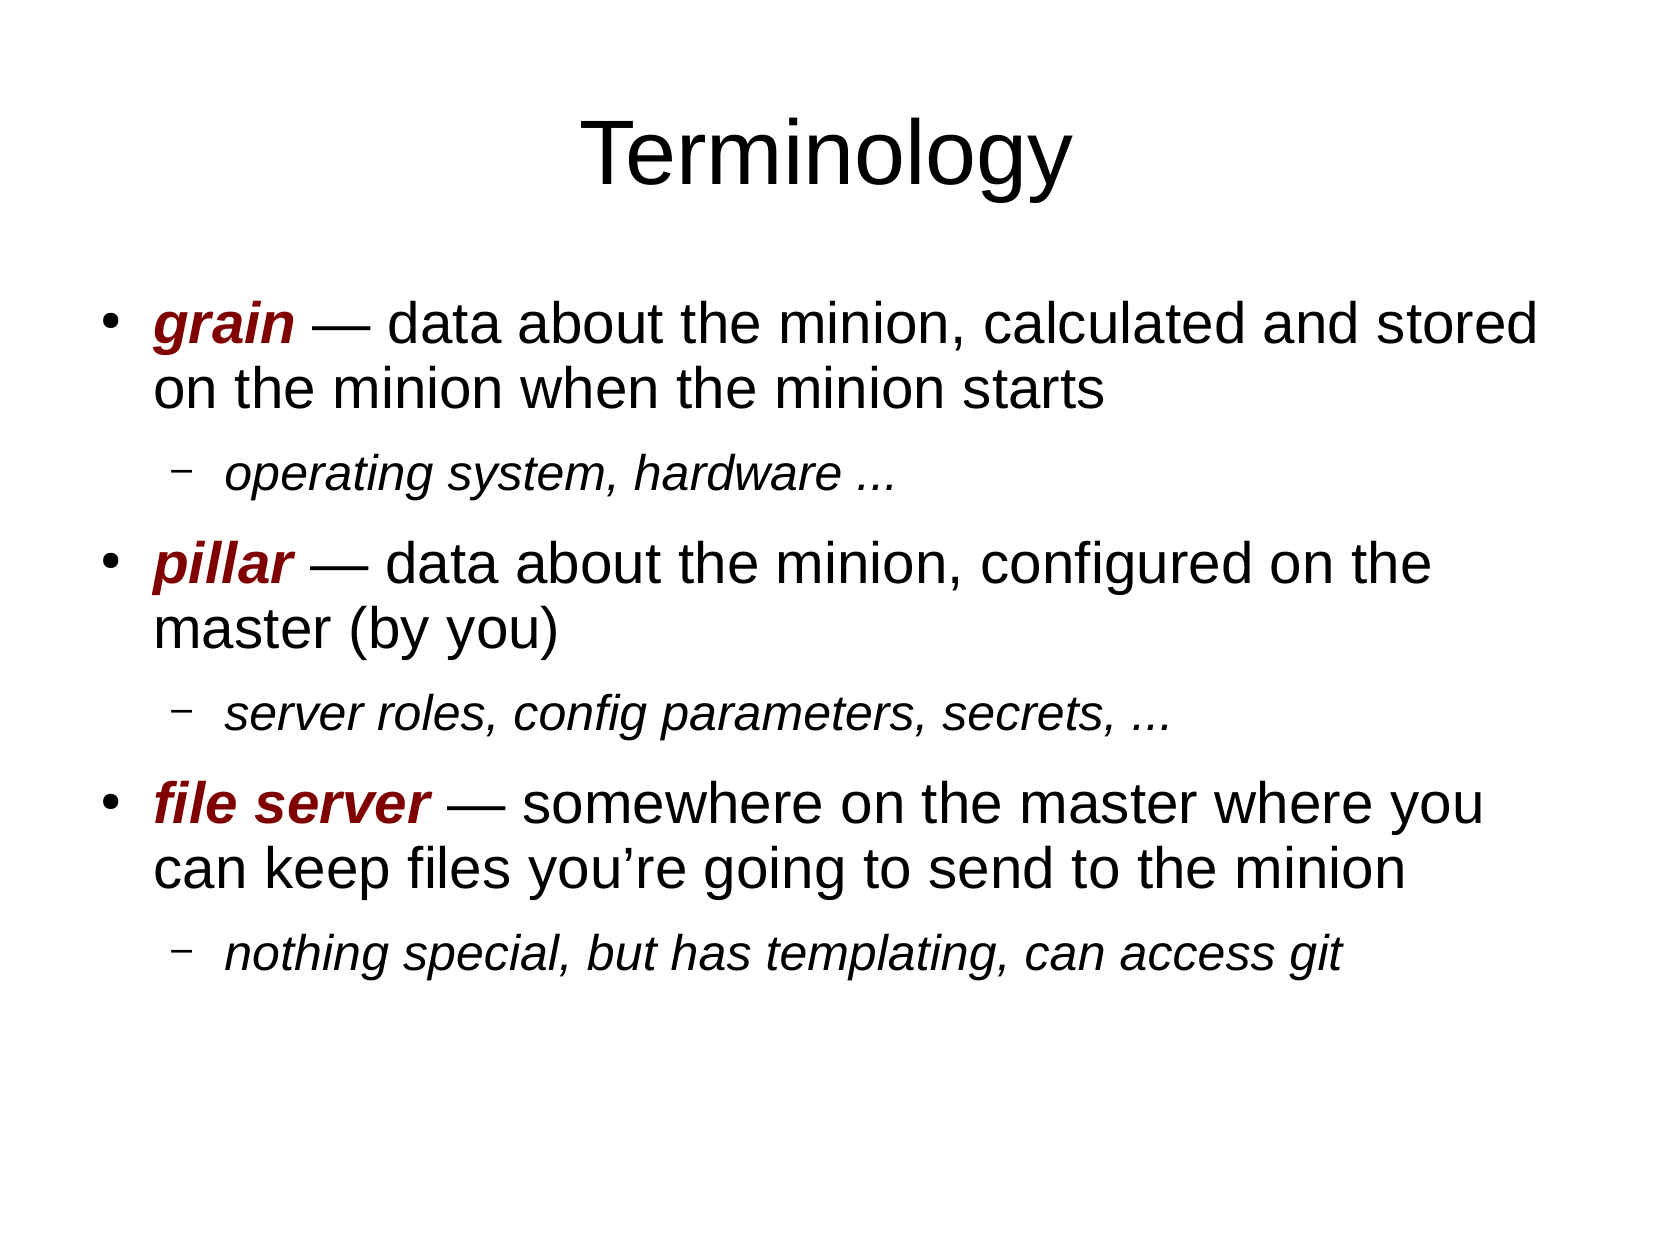

# Terminology
grain — data about the minion, calculated and stored on the minion when the minion starts
operating system, hardware ...
pillar — data about the minion, configured on the master (by you)
server roles, config parameters, secrets, ...
file server — somewhere on the master where you can keep files you’re going to send to the minion
nothing special, but has templating, can access git